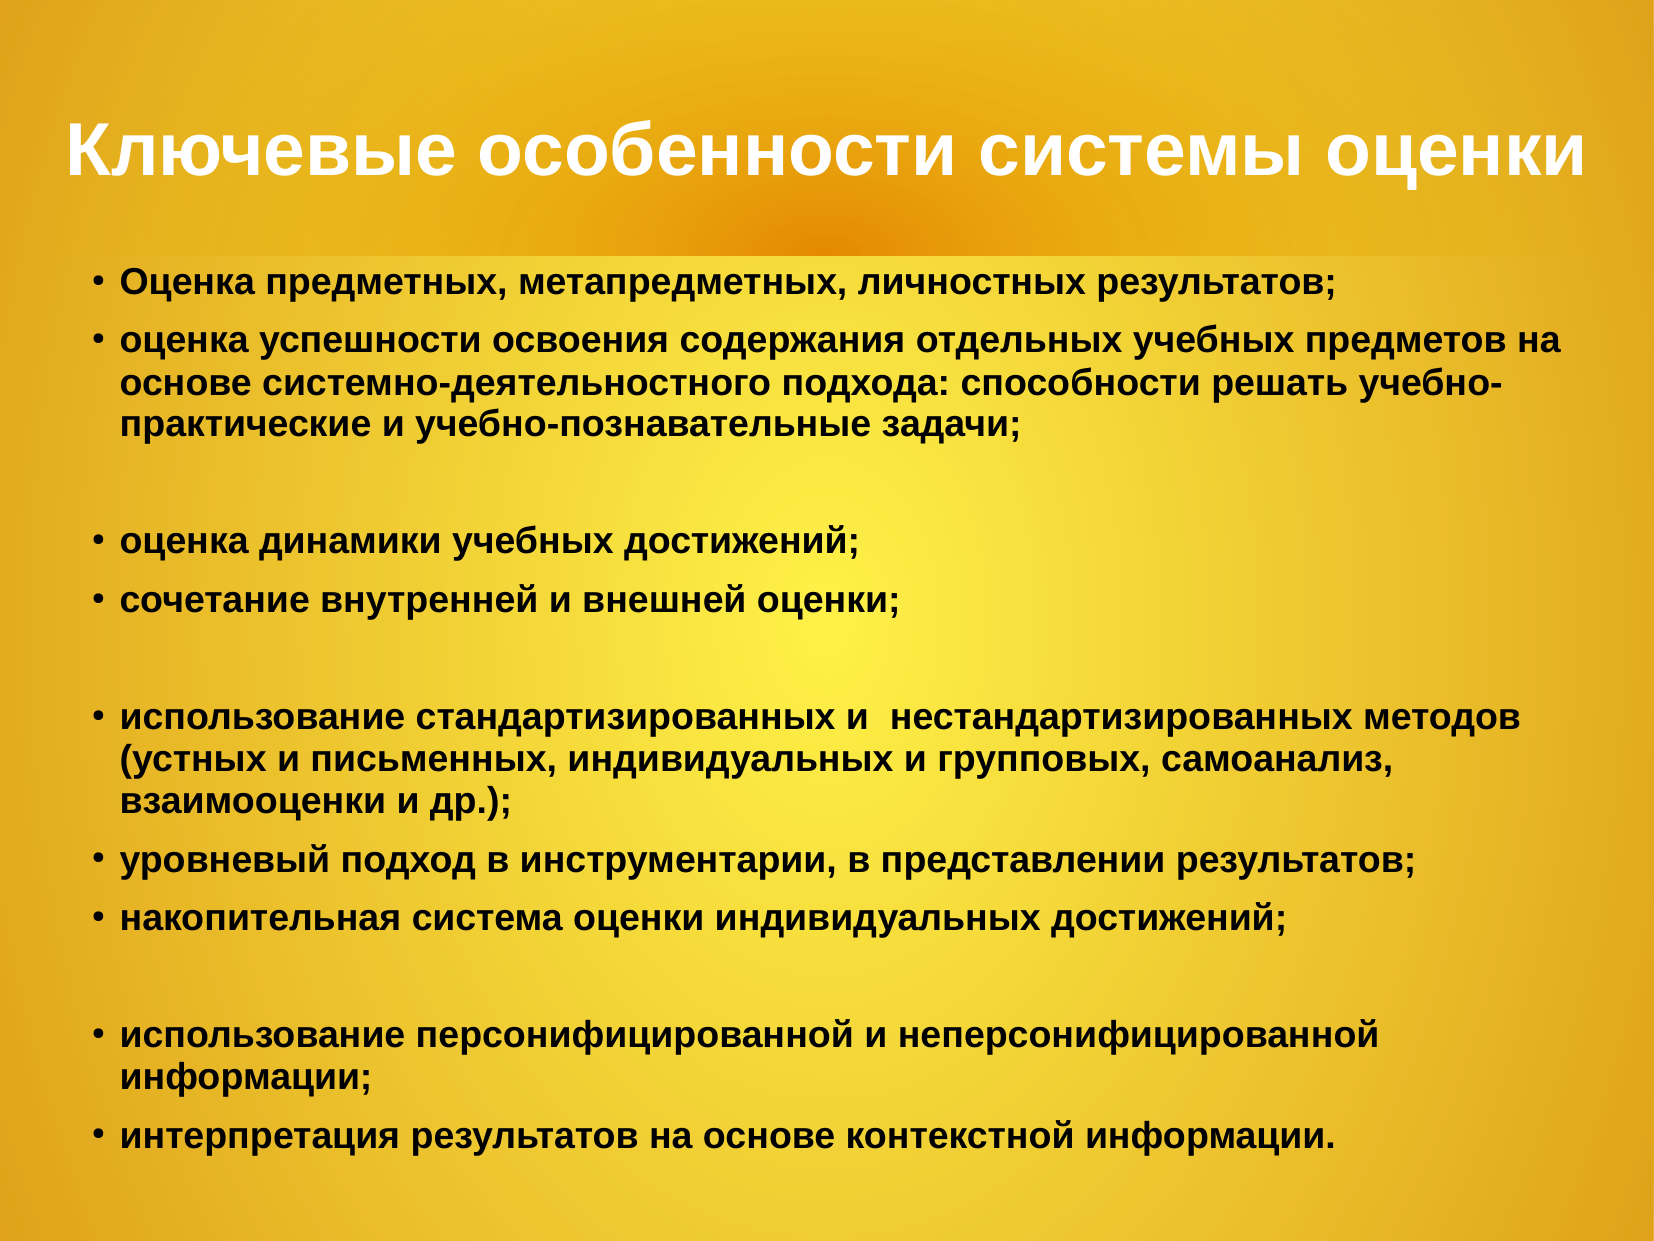

# Ключевые особенности системы оценки
Оценка предметных, метапредметных, личностных результатов;
оценка успешности освоения содержания отдельных учебных предметов на основе системно-деятельностного подхода: способности решать учебно-практические и учебно-познавательные задачи;
оценка динамики учебных достижений;
сочетание внутренней и внешней оценки;
использование стандартизированных и нестандартизированных методов (устных и письменных, индивидуальных и групповых, самоанализ, взаимооценки и др.);
уровневый подход в инструментарии, в представлении результатов;
накопительная система оценки индивидуальных достижений;
использование персонифицированной и неперсонифицированной информации;
интерпретация результатов на основе контекстной информации.